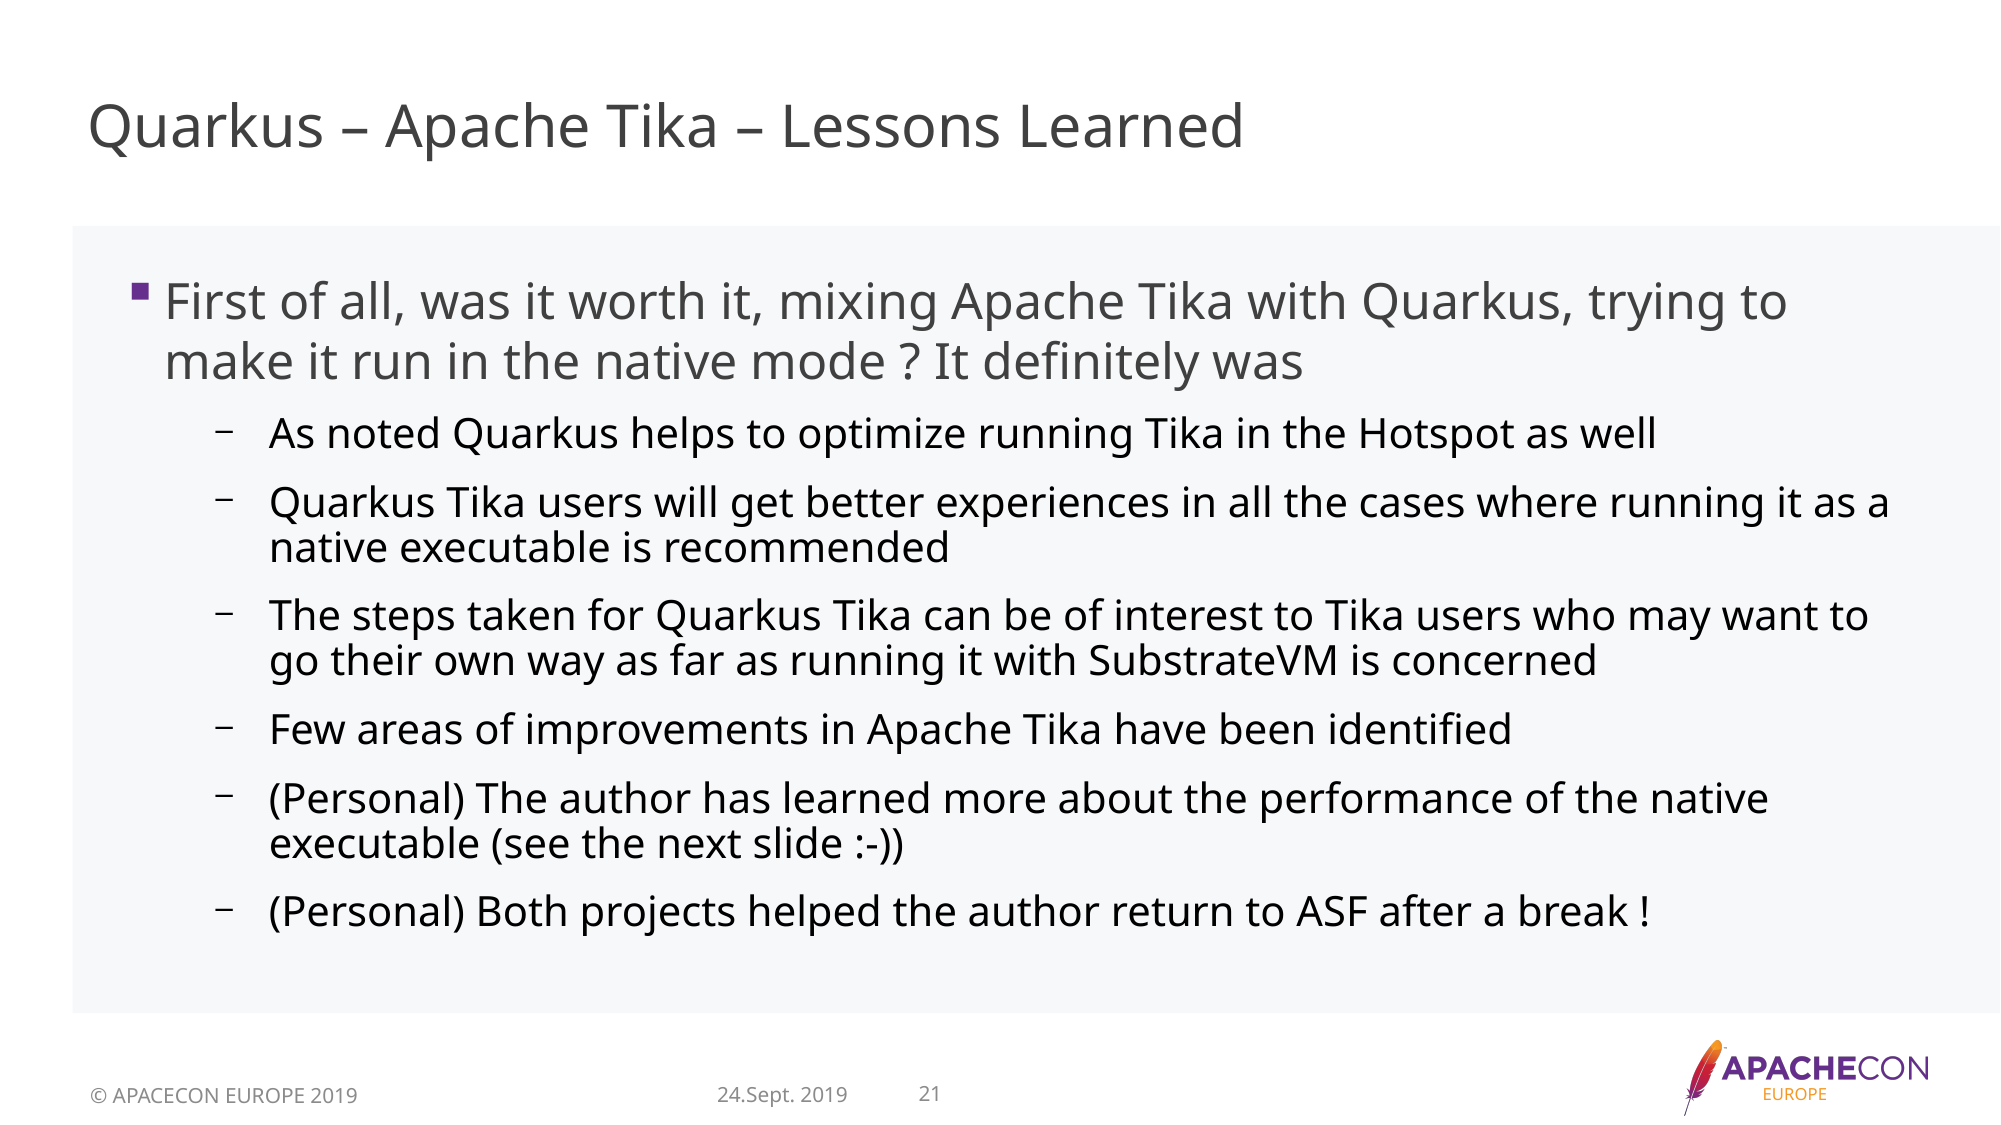

# Quarkus – Apache Tika – Lessons Learned
First of all, was it worth it, mixing Apache Tika with Quarkus, trying to make it run in the native mode ? It definitely was
As noted Quarkus helps to optimize running Tika in the Hotspot as well
Quarkus Tika users will get better experiences in all the cases where running it as a native executable is recommended
The steps taken for Quarkus Tika can be of interest to Tika users who may want to go their own way as far as running it with SubstrateVM is concerned
Few areas of improvements in Apache Tika have been identified
(Personal) The author has learned more about the performance of the native executable (see the next slide :-))
(Personal) Both projects helped the author return to ASF after a break !
© APACECON EUROPE 2019
24.Sept. 2019